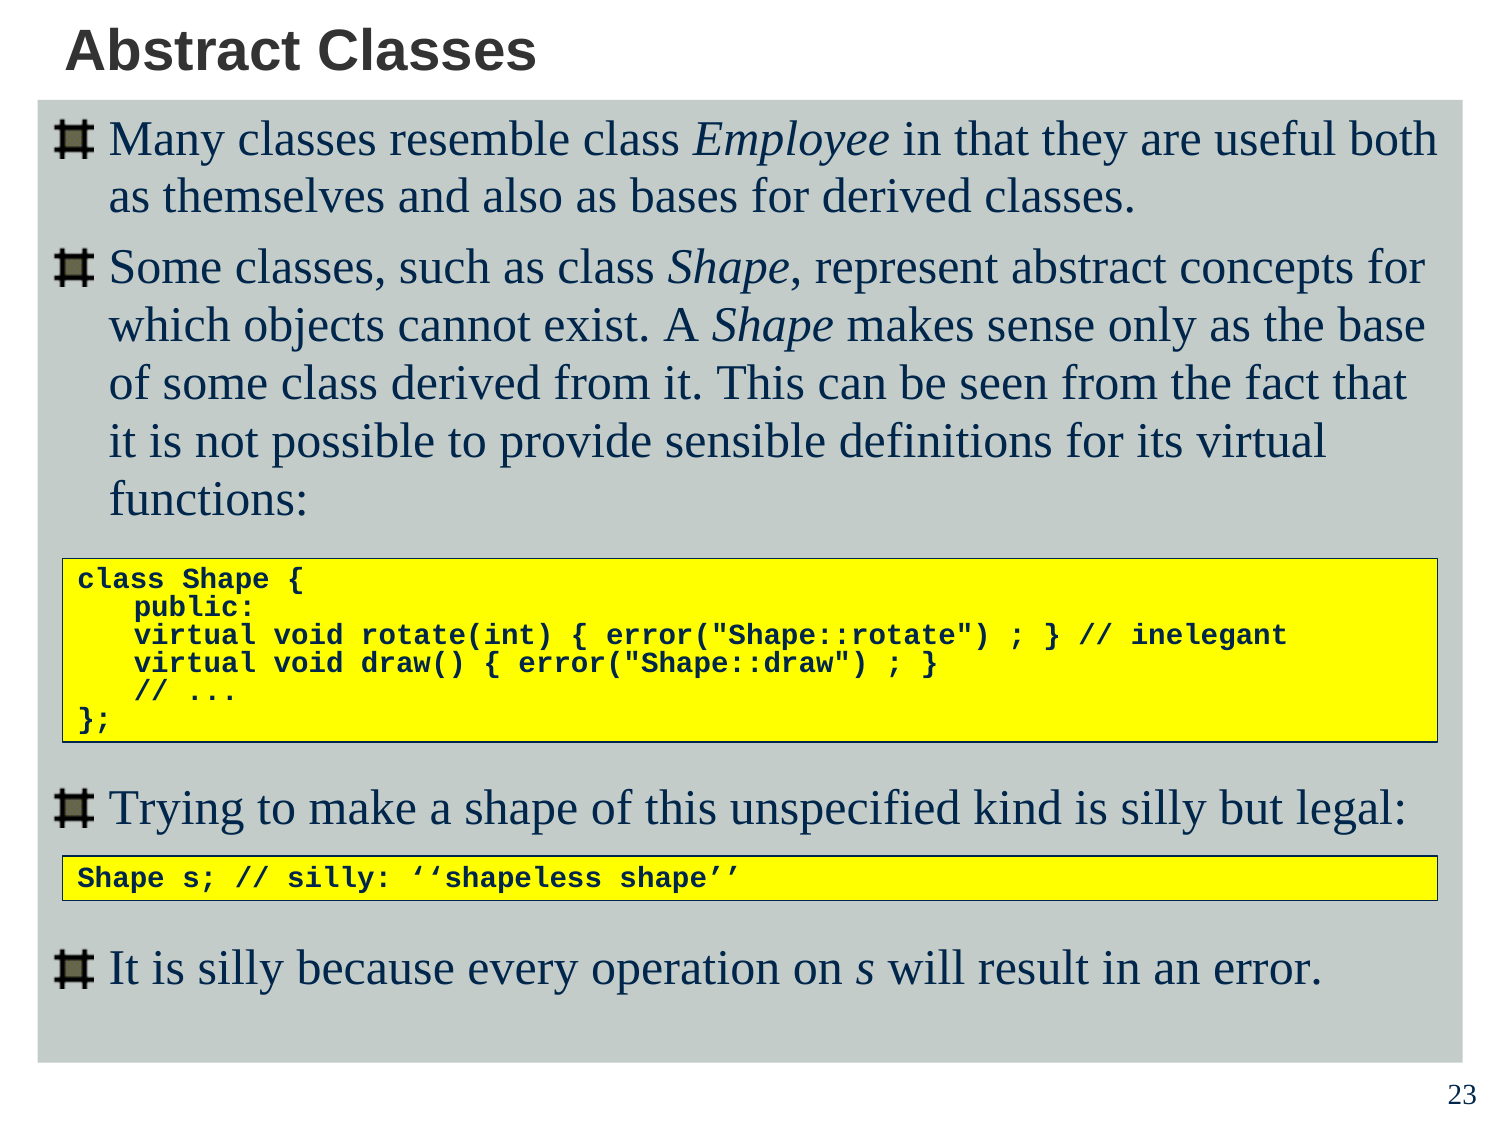

# Abstract Classes
Many classes resemble class Employee in that they are useful both as themselves and also as bases for derived classes.
Some classes, such as class Shape, represent abstract concepts for which objects cannot exist. A Shape makes sense only as the base of some class derived from it. This can be seen from the fact that it is not possible to provide sensible definitions for its virtual functions:
Trying to make a shape of this unspecified kind is silly but legal:
It is silly because every operation on s will result in an error.
class Shape {
		public:
		virtual void rotate(int) { error("Shape::rotate") ; } // inelegant
		virtual void draw() { error("Shape::draw") ; }
		// ...
};
Shape s; // silly: ‘‘shapeless shape’’